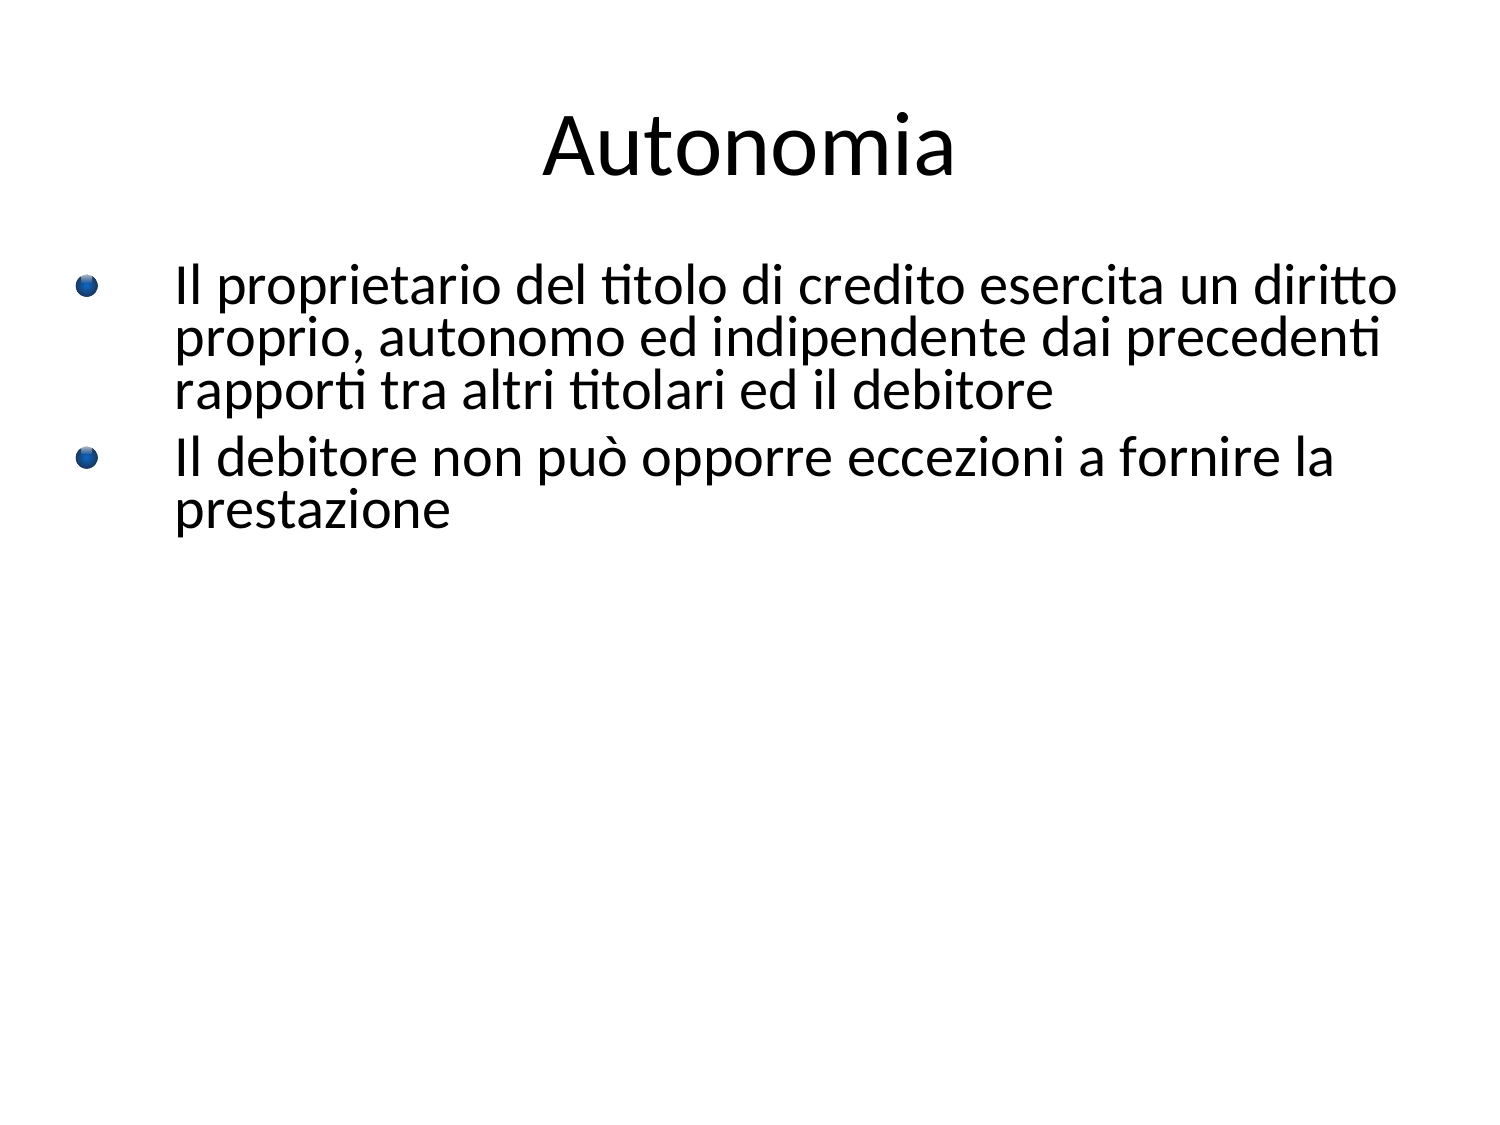

Autonomia
# Il proprietario del titolo di credito esercita un diritto proprio, autonomo ed indipendente dai precedenti rapporti tra altri titolari ed il debitore
Il debitore non può opporre eccezioni a fornire la prestazione